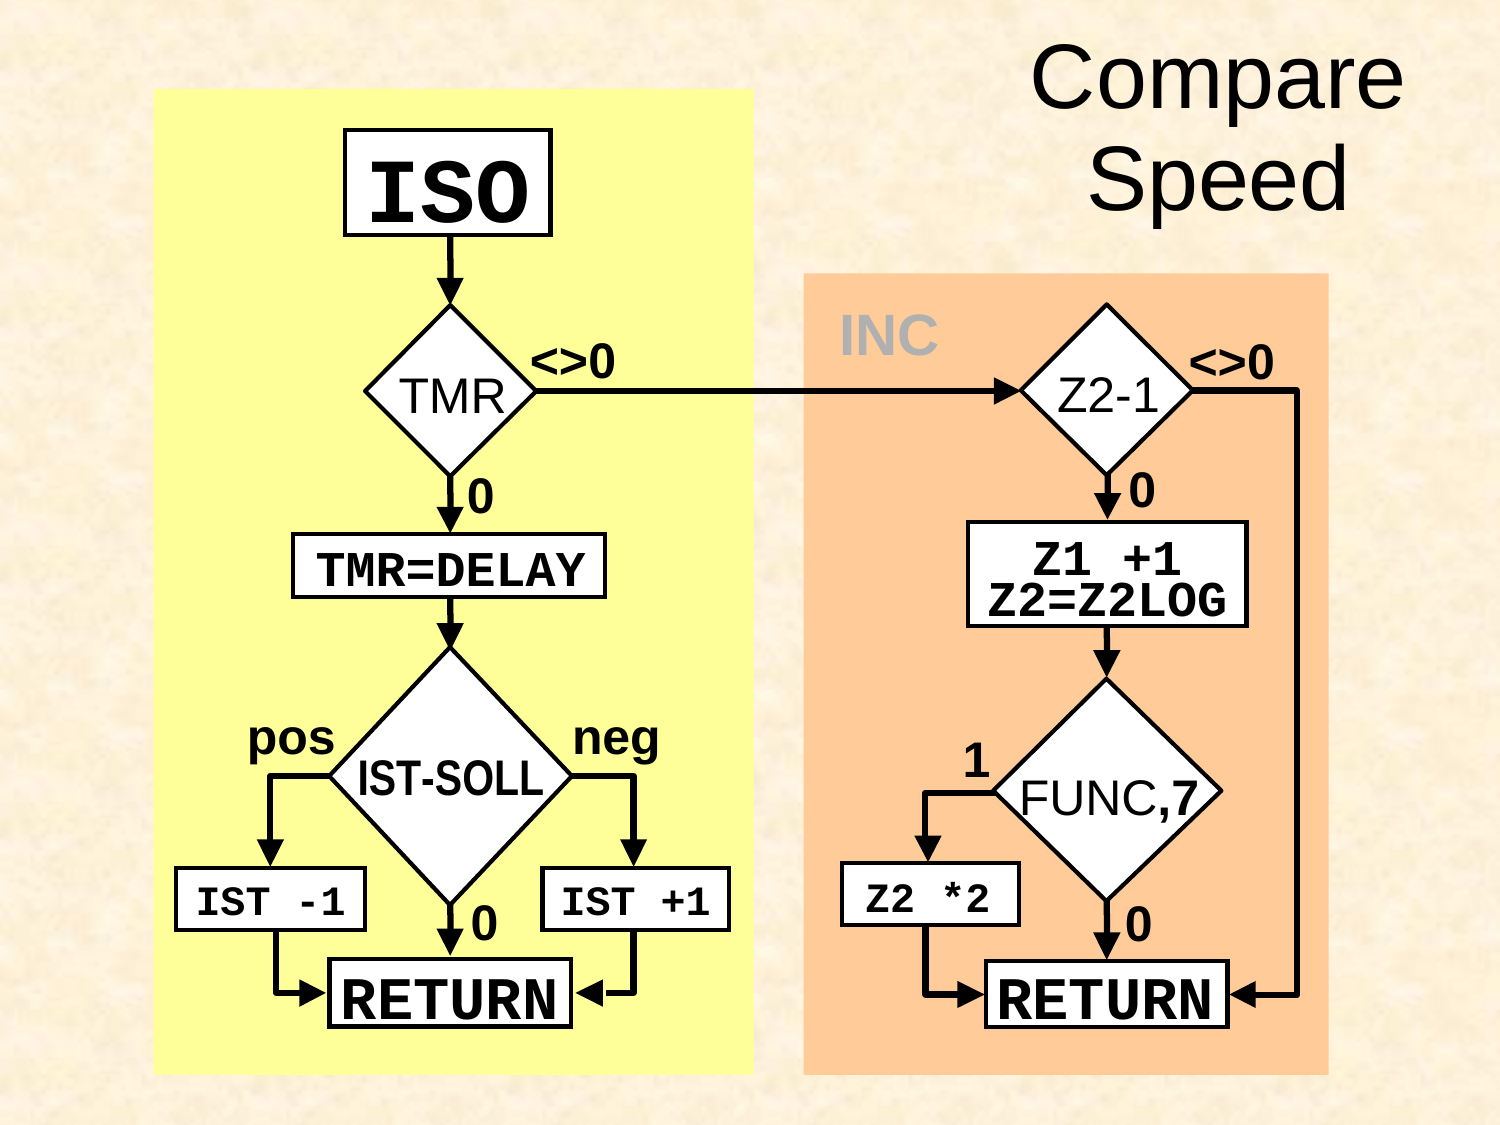

# Compare Speed
ISO
INC
<>0
<>0
Z2-1
TMR
0
0
Z1 +1
TMR=DELAY
Z2=Z2LOG
pos
neg
1
IST-SOLL
FUNC,7
Z2 *2
IST -1
IST +1
0
0
RETURN
RETURN